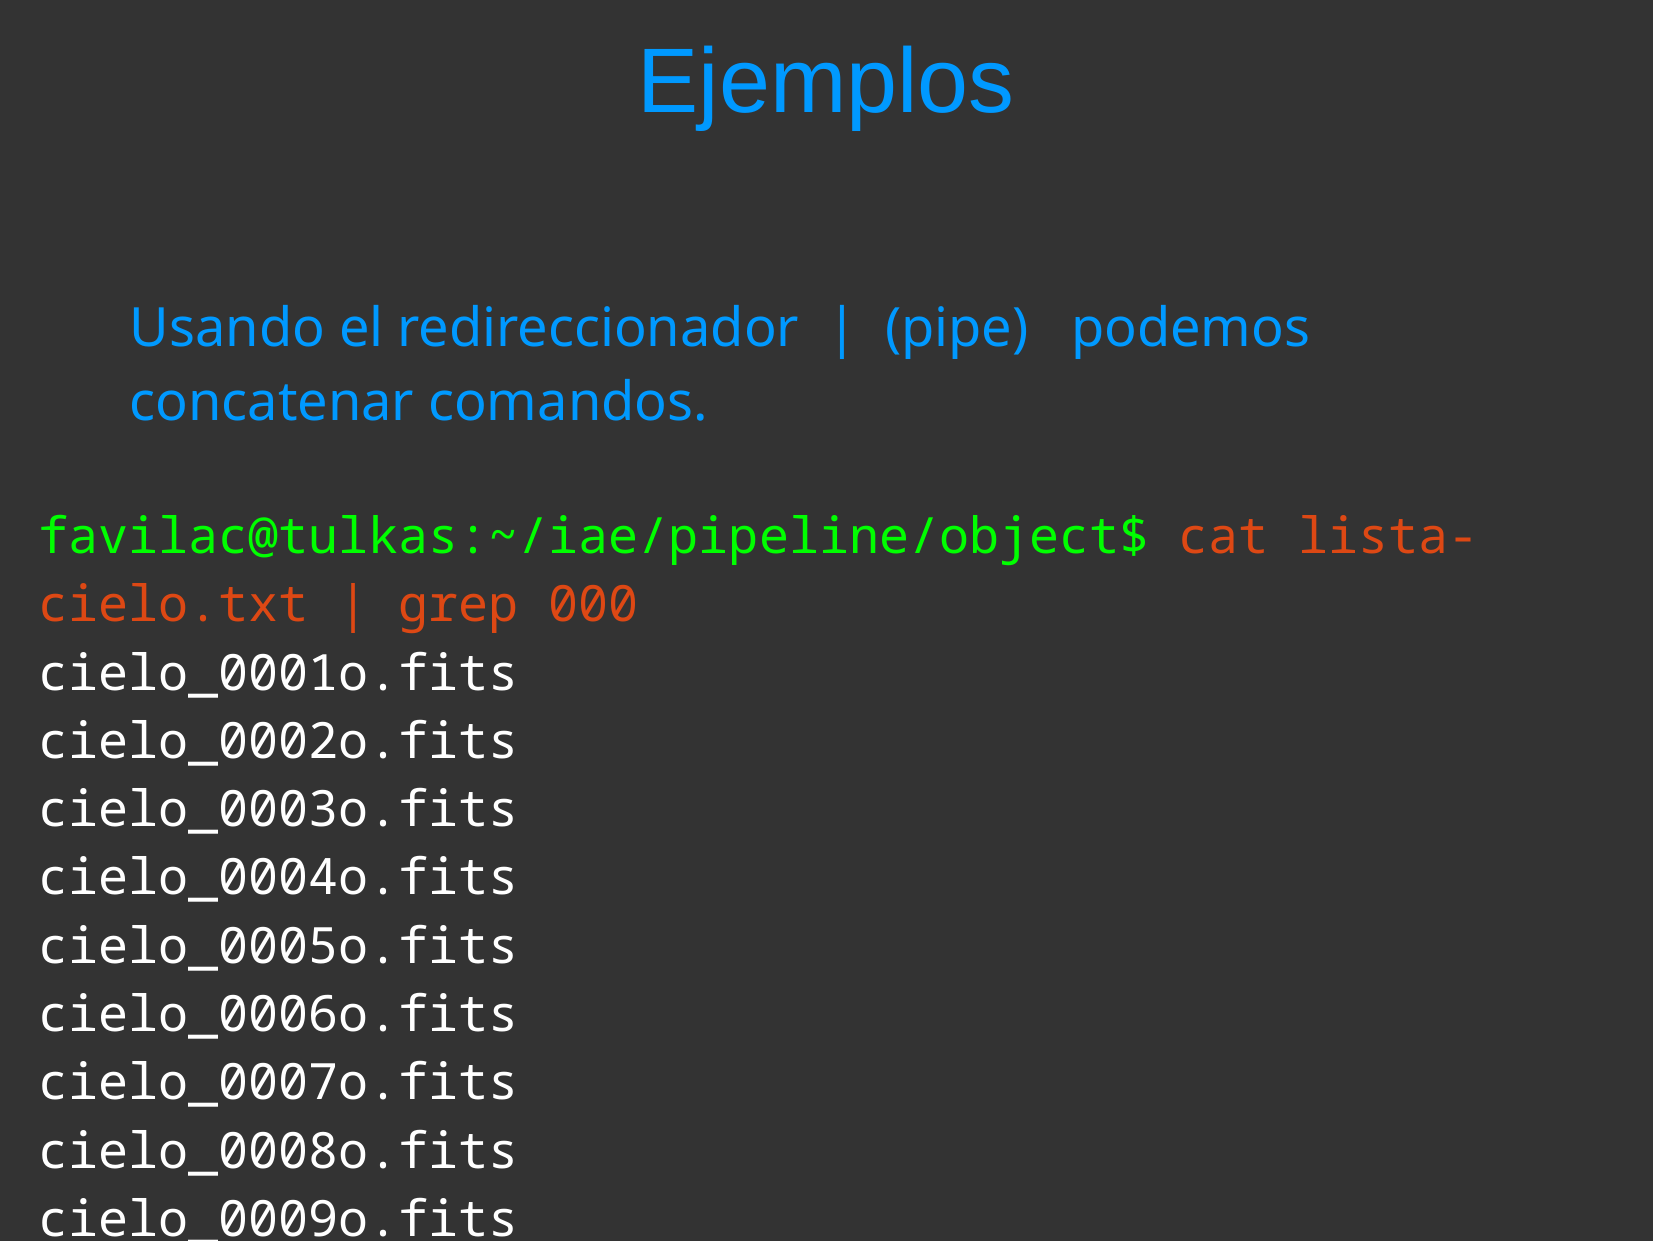

# Ejemplos
Usando el redireccionador | (pipe) podemos concatenar comandos.
favilac@tulkas:~/iae/pipeline/object$ cat lista-cielo.txt | grep 000
cielo_0001o.fits
cielo_0002o.fits
cielo_0003o.fits
cielo_0004o.fits
cielo_0005o.fits
cielo_0006o.fits
cielo_0007o.fits
cielo_0008o.fits
cielo_0009o.fits
favilac@tulkas:~/iae/pipeline/object$ cat lista-cielo.txt | grep 000 > lista-cielo-1.txt